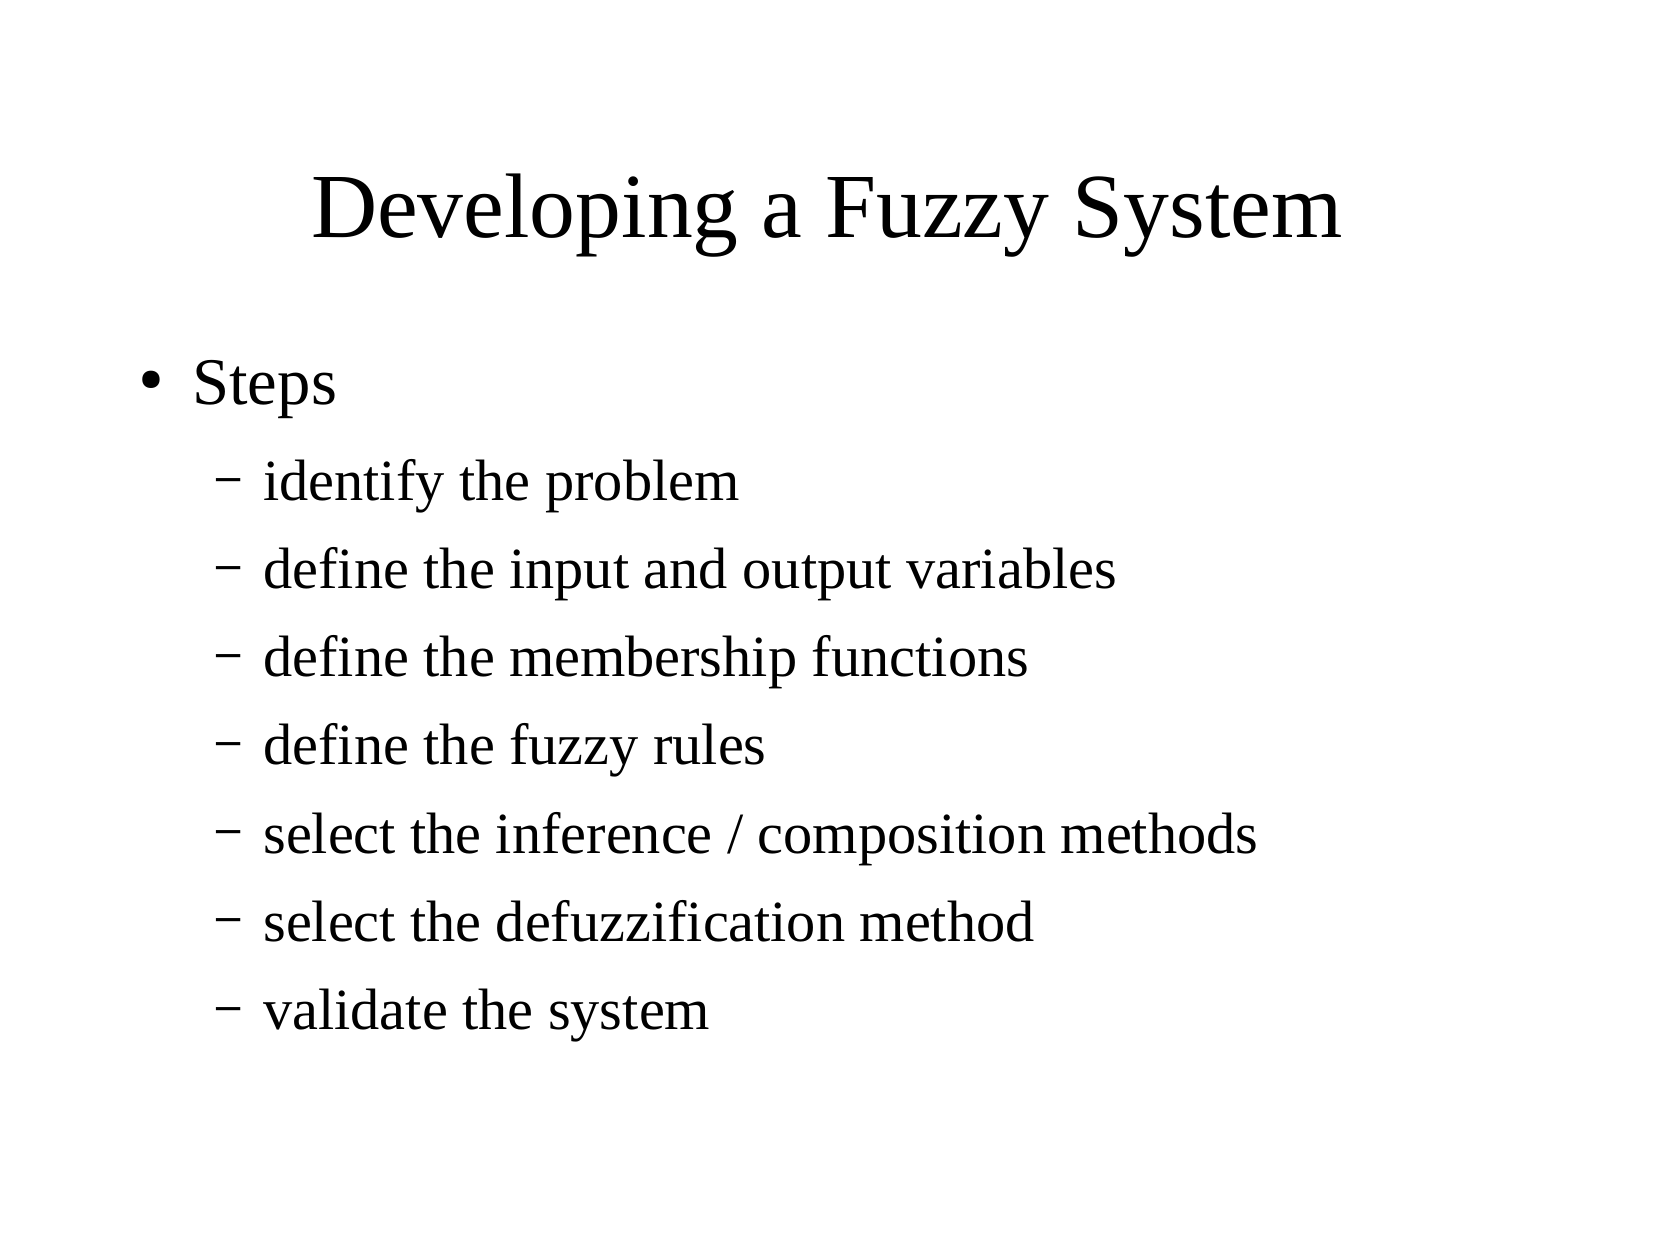

# Developing a Fuzzy System
Steps
identify the problem
define the input and output variables
define the membership functions
define the fuzzy rules
select the inference / composition methods
select the defuzzification method
validate the system